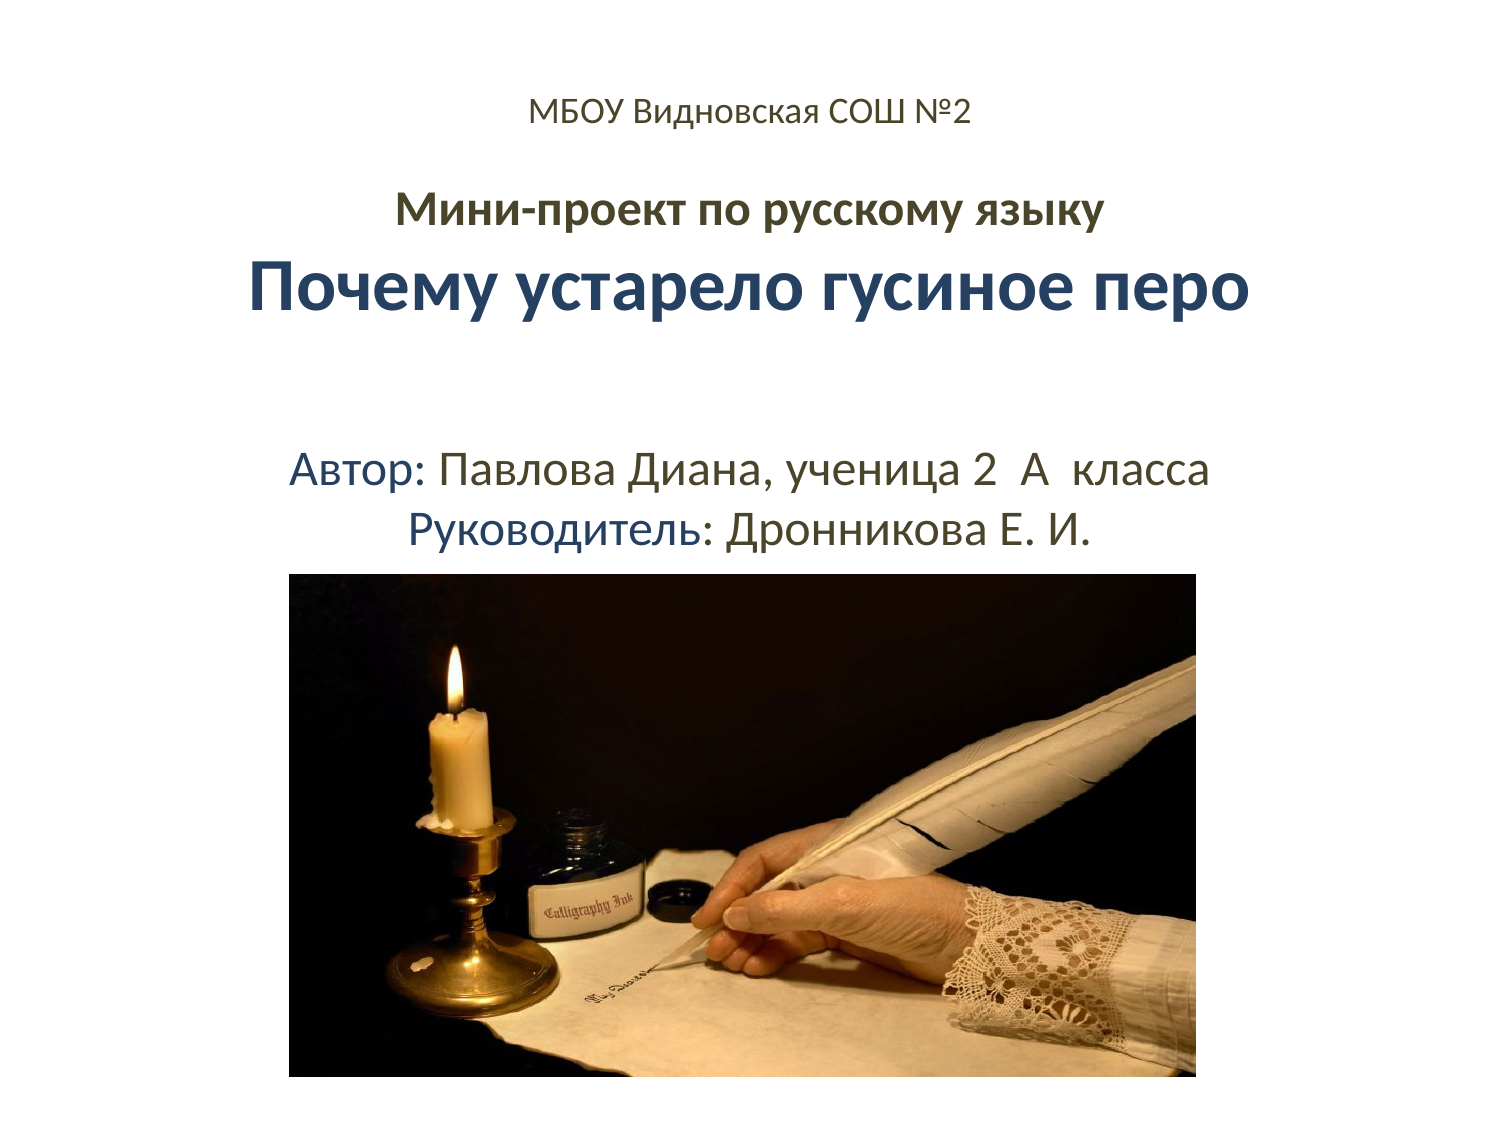

# МБОУ Видновская СОШ №2 Мини-проект по русскому языку Почему устарело гусиное перо Автор: Павлова Диана, ученица 2 А класса Руководитель: Дронникова Е. И.